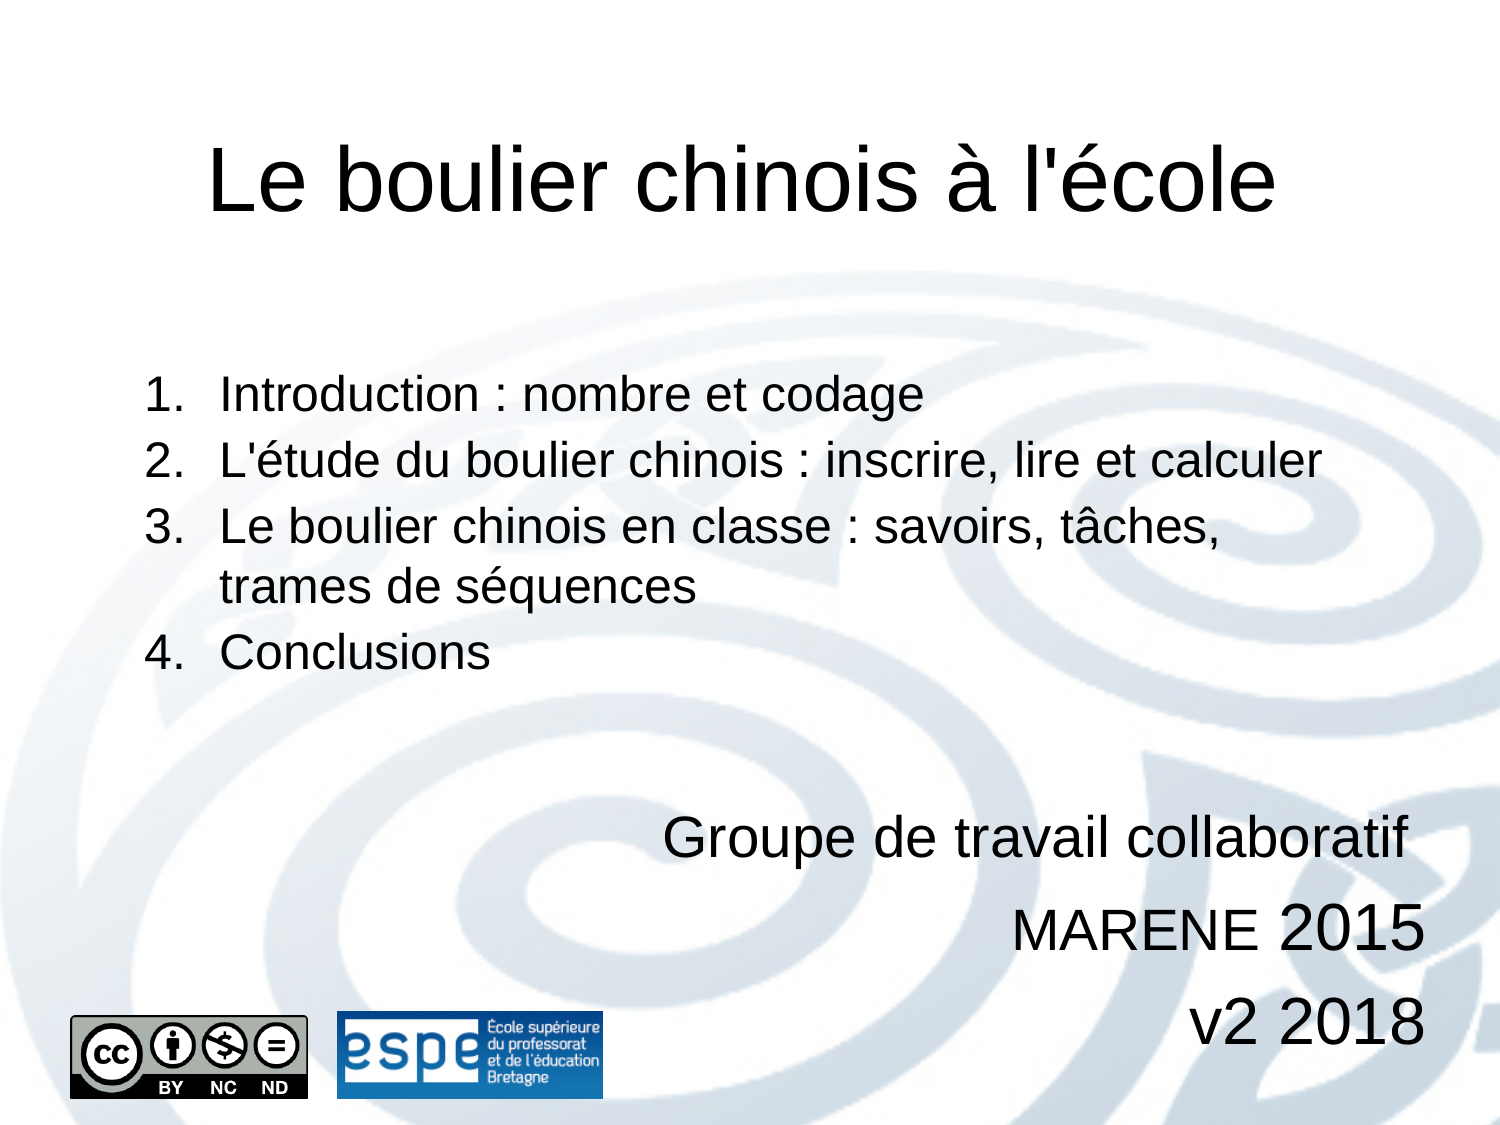

# Le boulier chinois à l'école
Introduction : nombre et codage
L'étude du boulier chinois : inscrire, lire et calculer
Le boulier chinois en classe : savoirs, tâches, trames de séquences
Conclusions
Groupe de travail collaboratif
MARENE 2015
v2 2018